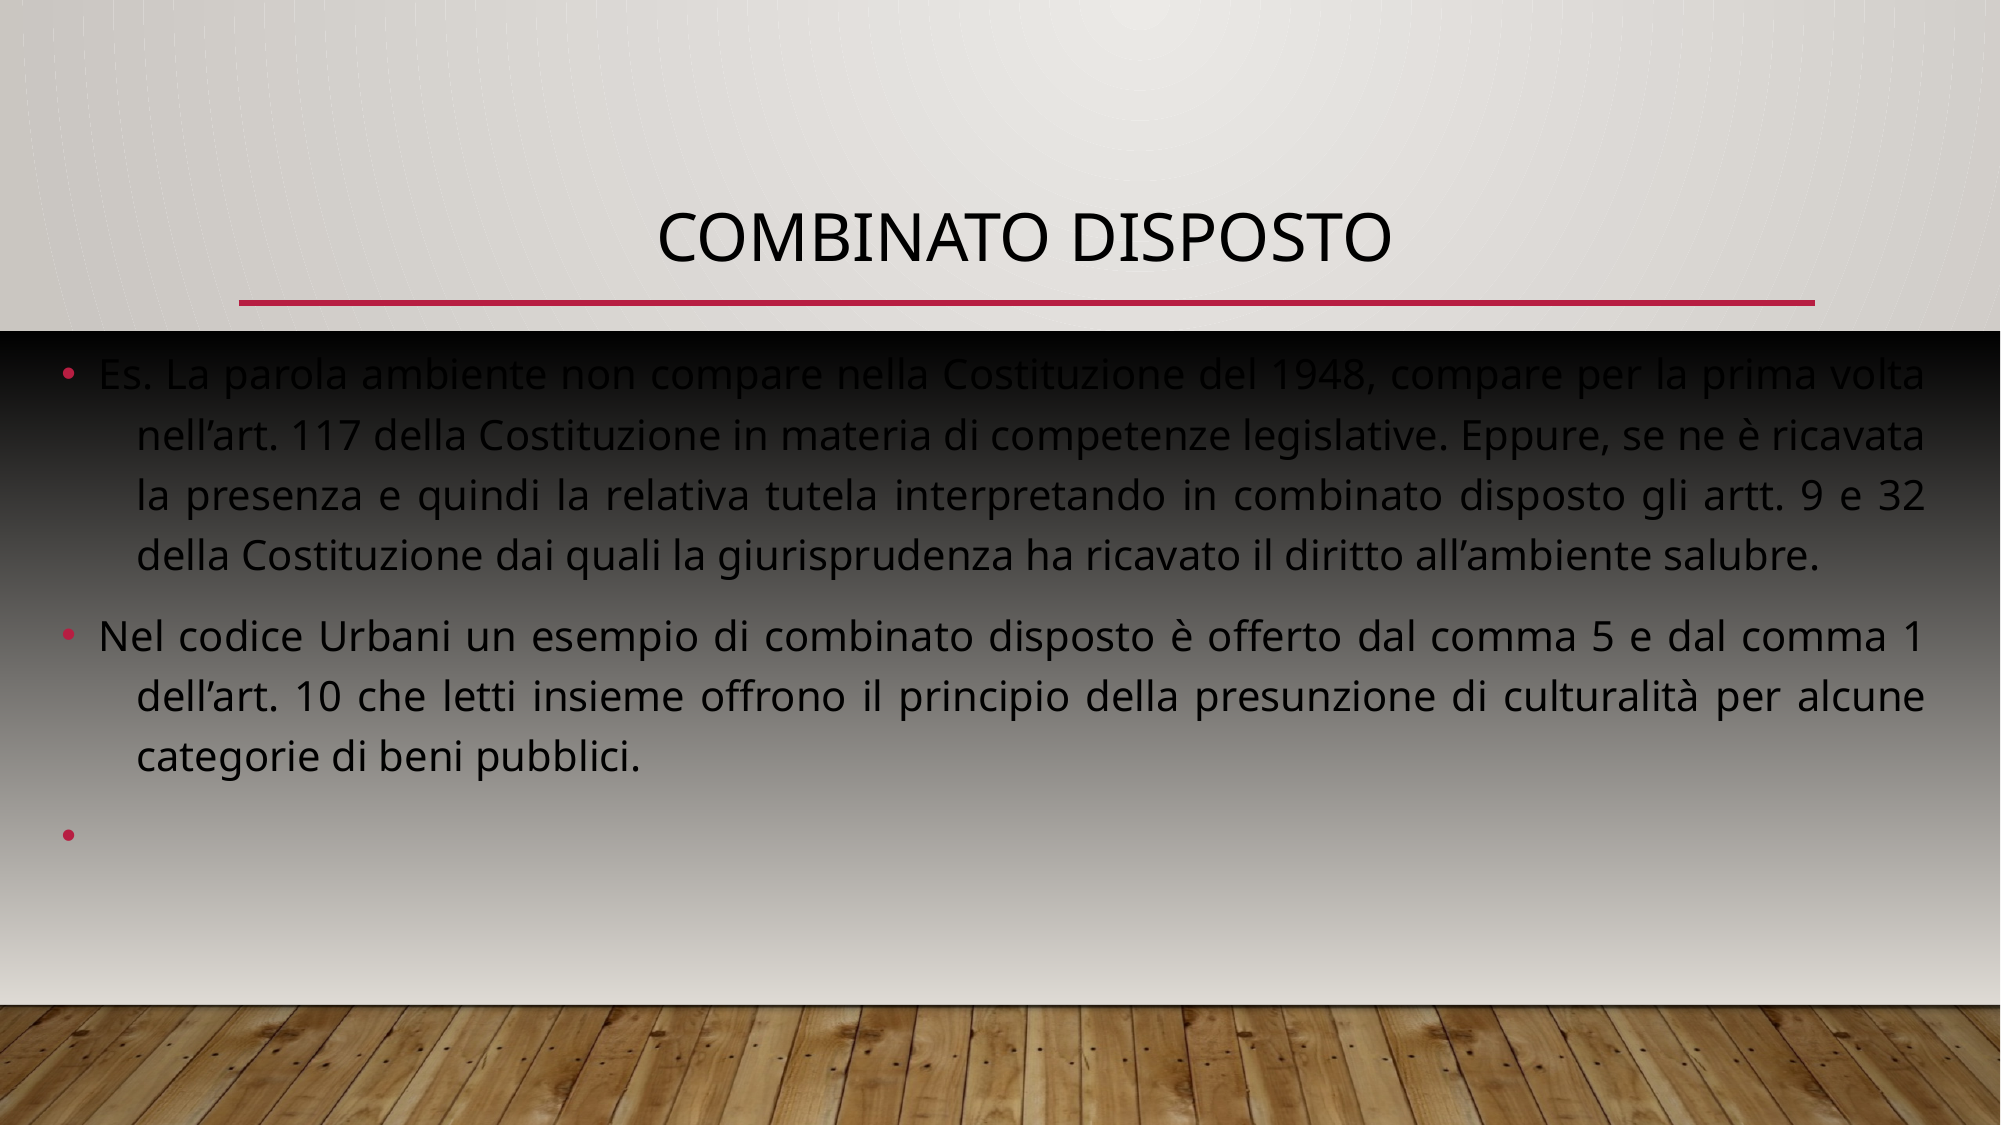

# Combinato disposto
Es. La parola ambiente non compare nella Costituzione del 1948, compare per la prima volta nell’art. 117 della Costituzione in materia di competenze legislative. Eppure, se ne è ricavata la presenza e quindi la relativa tutela interpretando in combinato disposto gli artt. 9 e 32 della Costituzione dai quali la giurisprudenza ha ricavato il diritto all’ambiente salubre.
Nel codice Urbani un esempio di combinato disposto è offerto dal comma 5 e dal comma 1 dell’art. 10 che letti insieme offrono il principio della presunzione di culturalità per alcune categorie di beni pubblici.